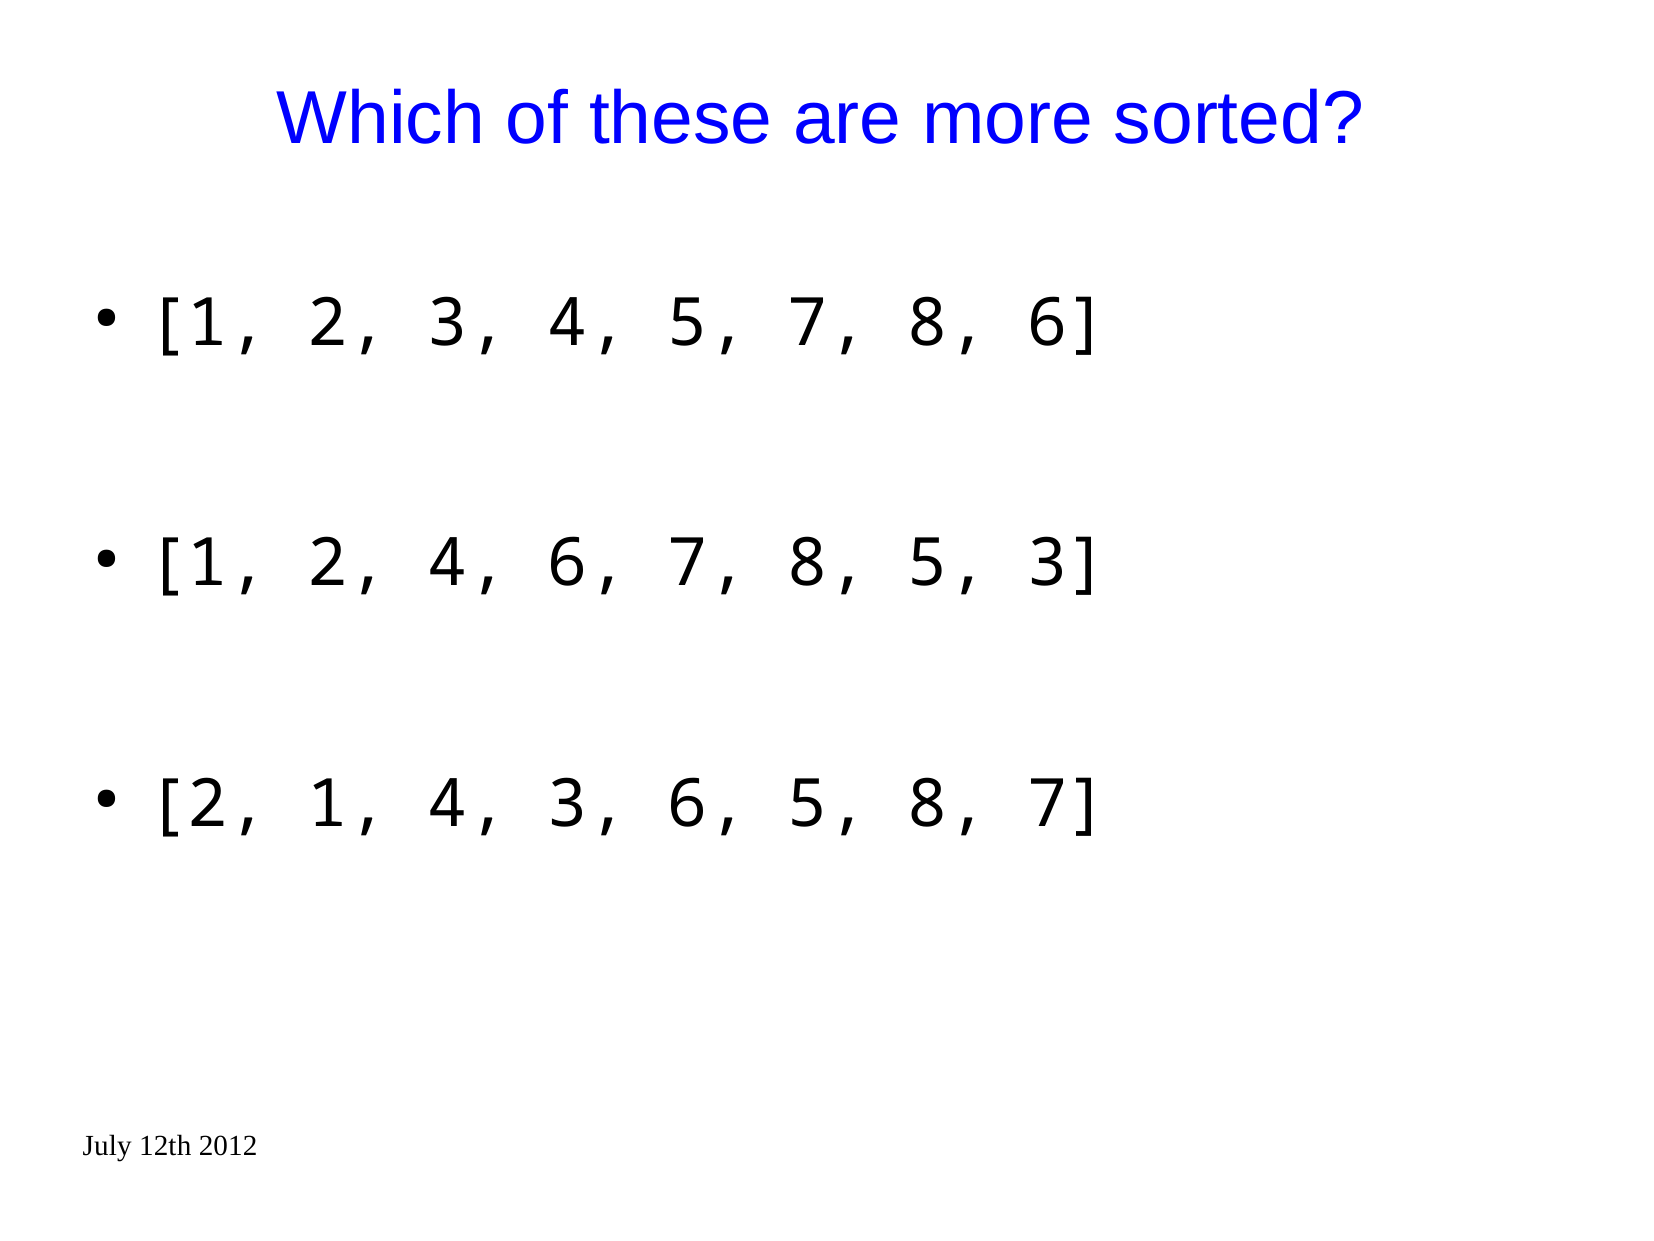

# Which of these are more sorted?
[1, 2, 3, 4, 5, 7, 8, 6]
[1, 2, 4, 6, 7, 8, 5, 3]
[2, 1, 4, 3, 6, 5, 8, 7]
July 12th 2012